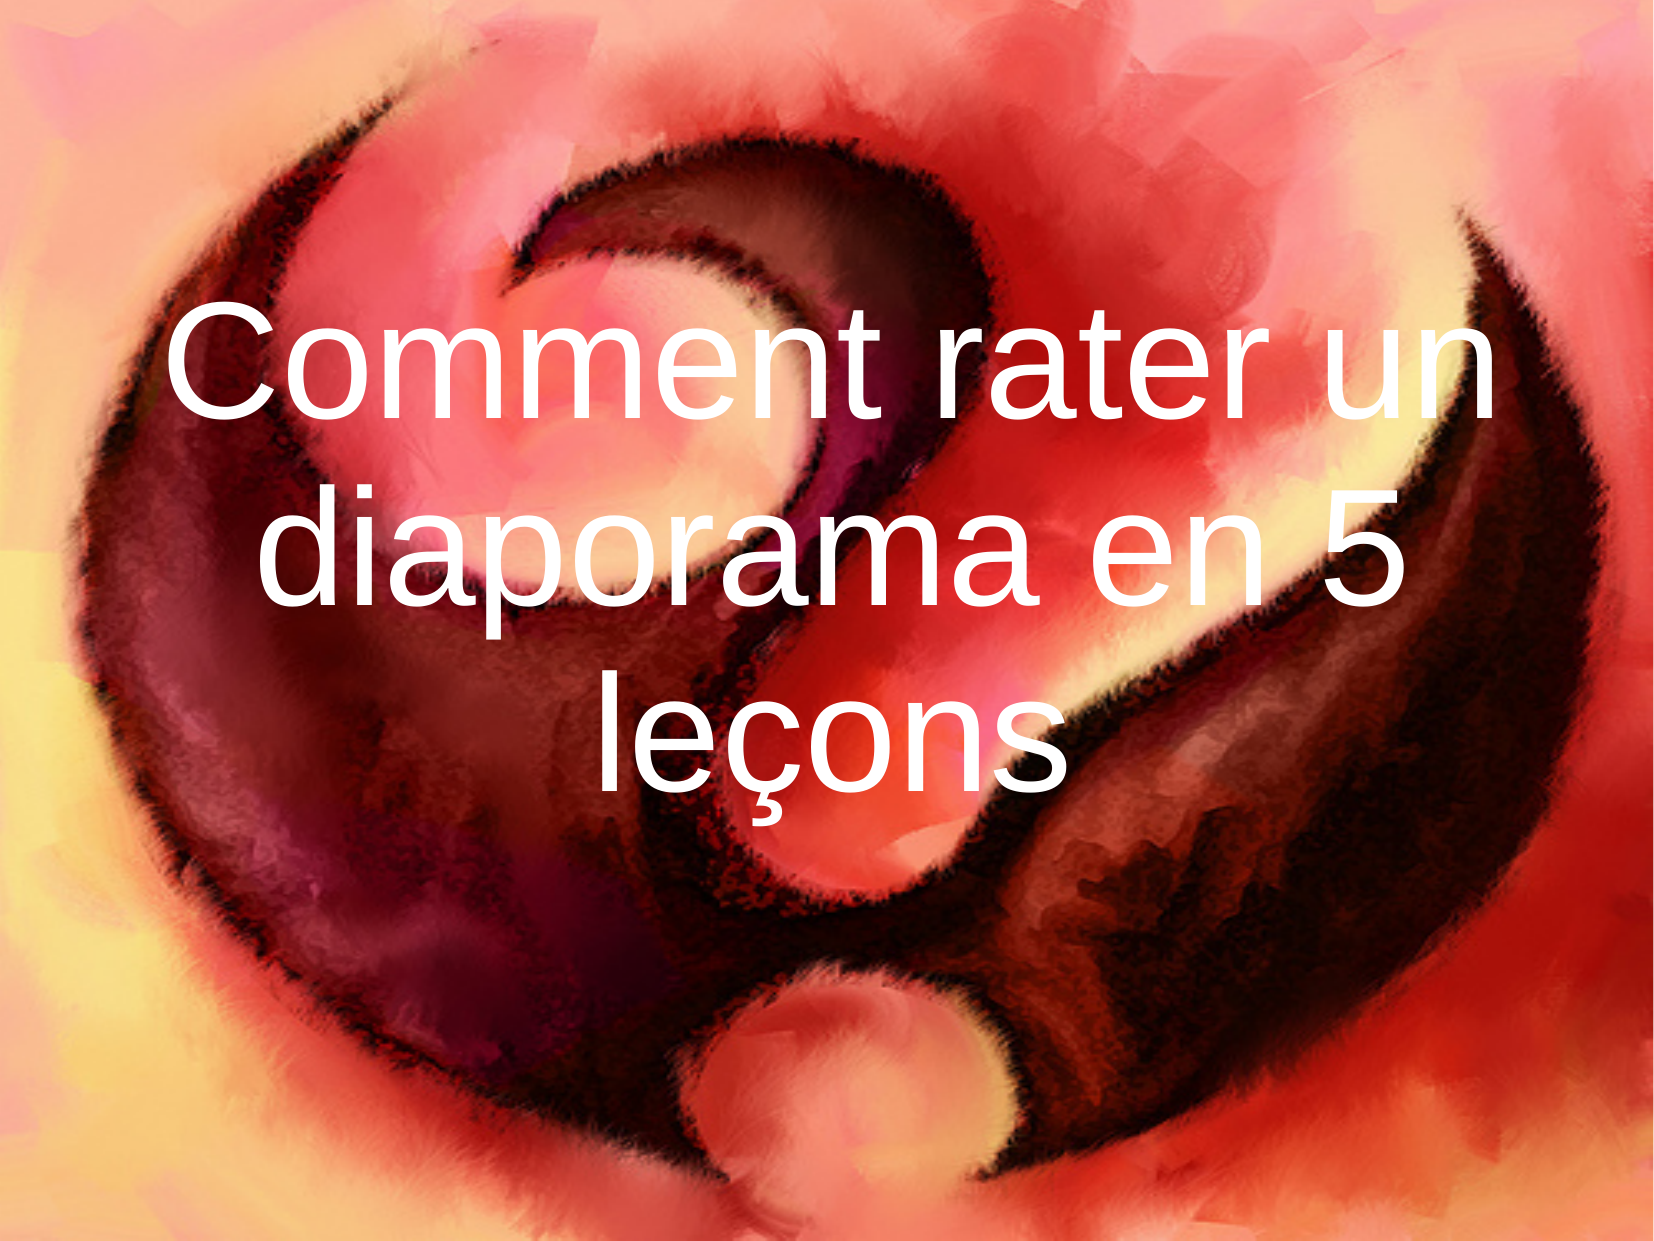

#
Comment rater un diaporama en 5 leçons